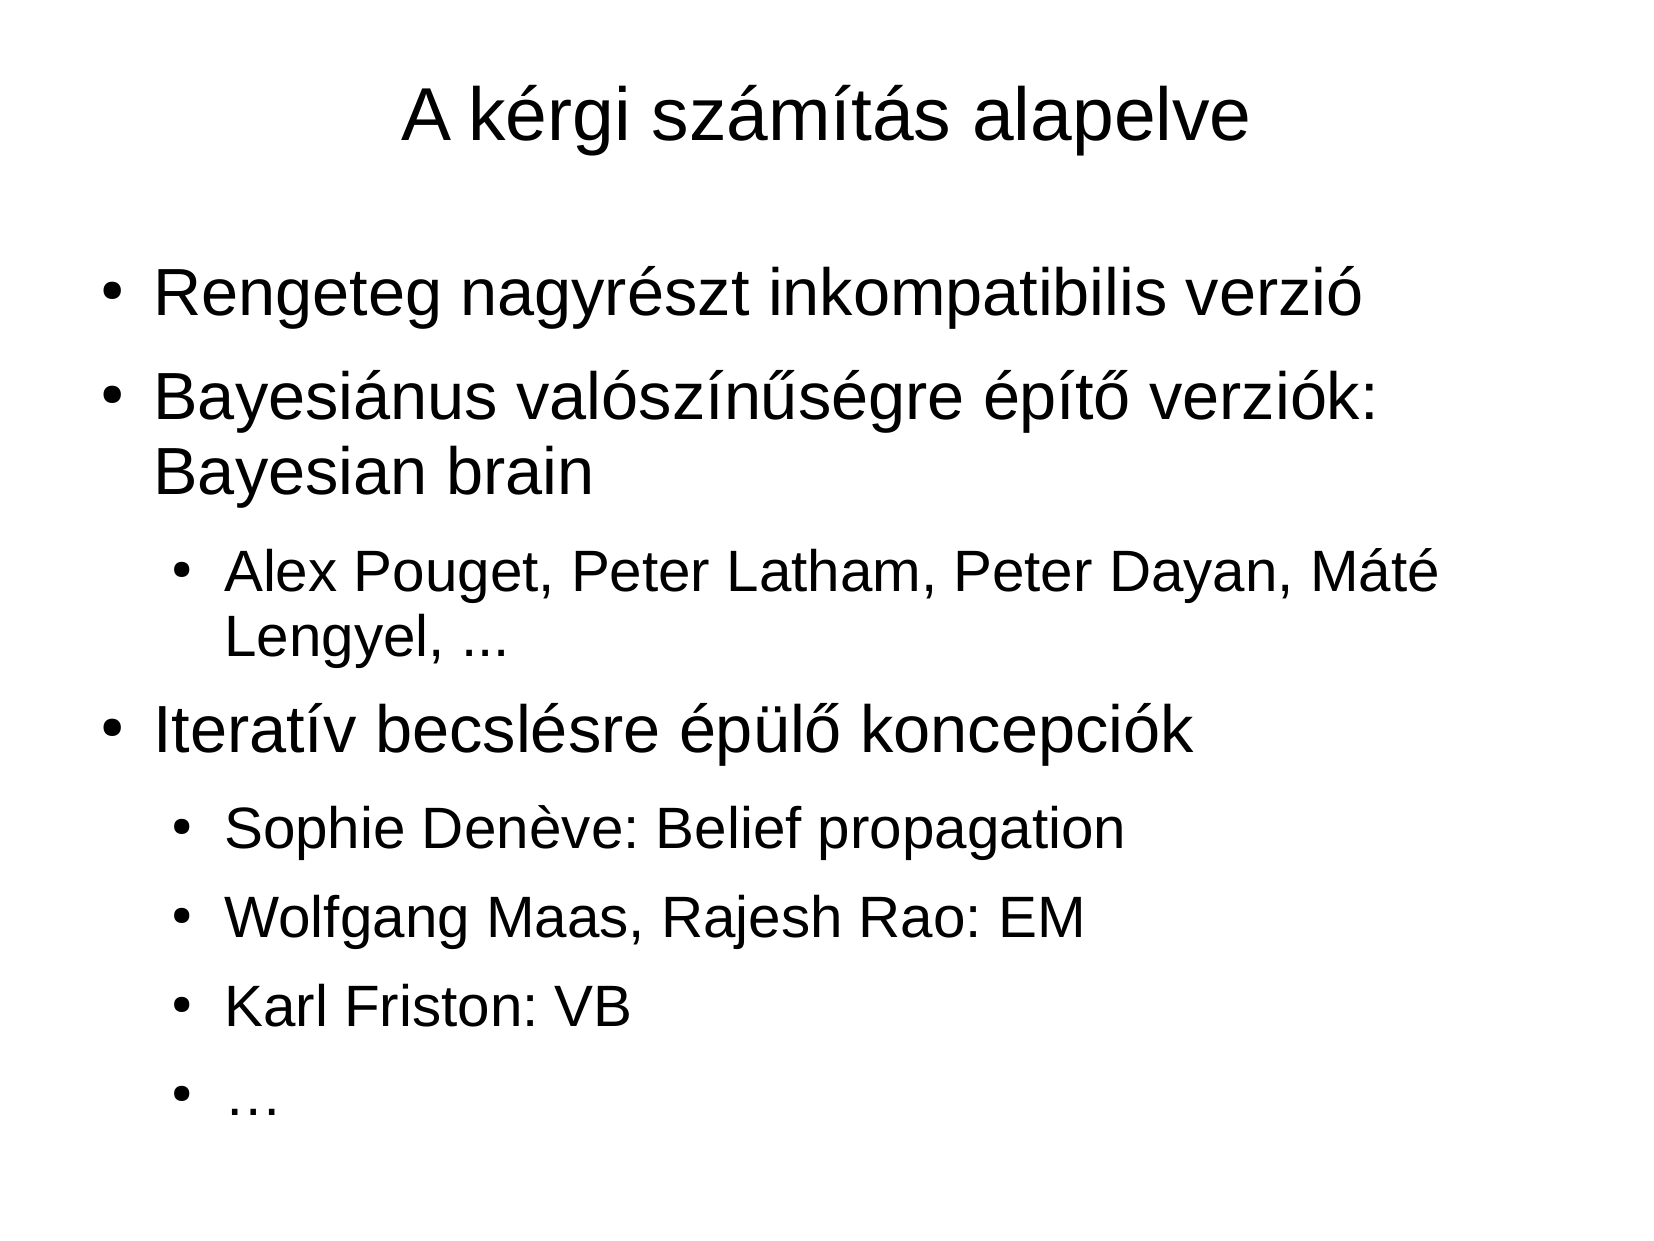

# A kérgi számítás alapelve
Rengeteg nagyrészt inkompatibilis verzió
Bayesiánus valószínűségre építő verziók: Bayesian brain
Alex Pouget, Peter Latham, Peter Dayan, Máté Lengyel, ...
Iteratív becslésre épülő koncepciók
Sophie Denève: Belief propagation
Wolfgang Maas, Rajesh Rao: EM
Karl Friston: VB
…